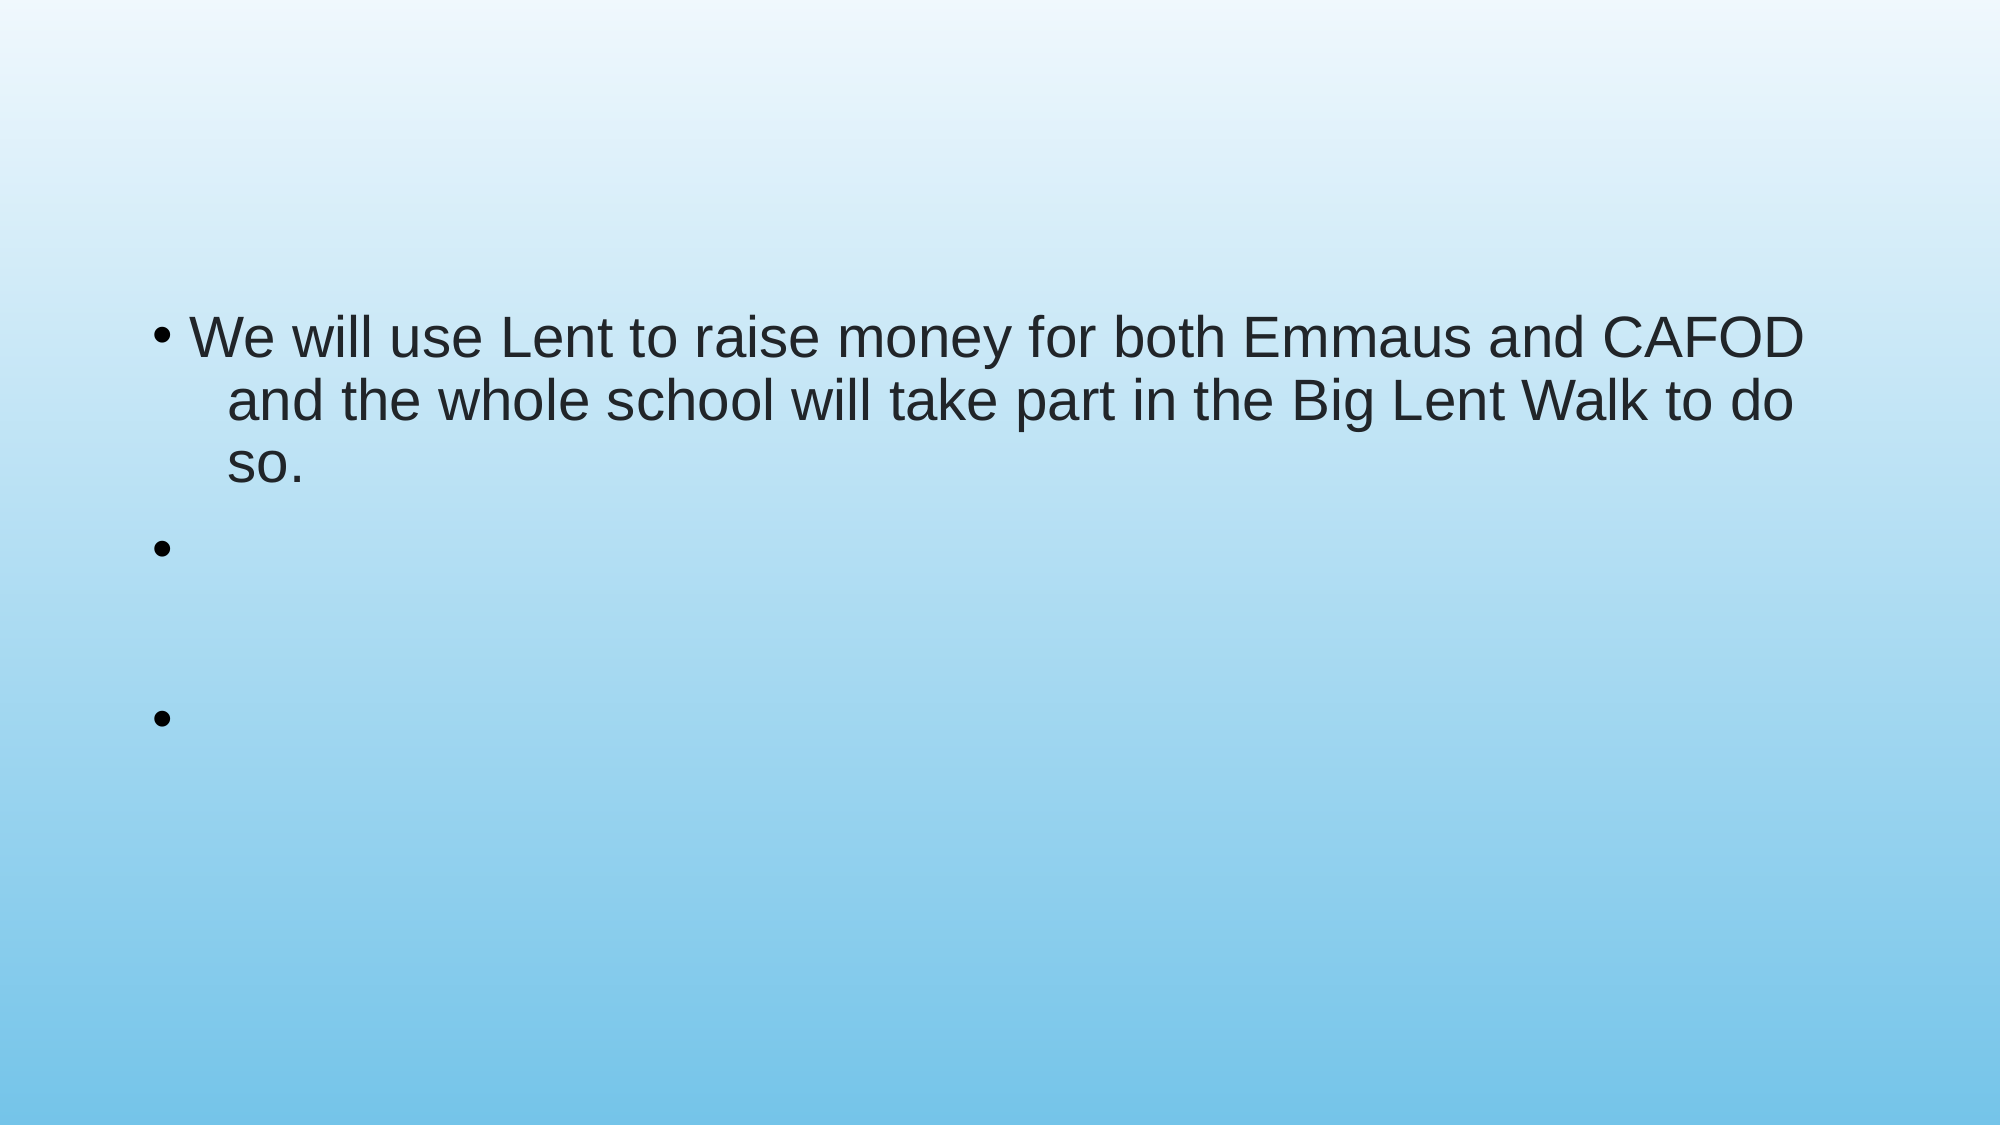

#
We will use Lent to raise money for both Emmaus and CAFOD and the whole school will take part in the Big Lent Walk to do so.